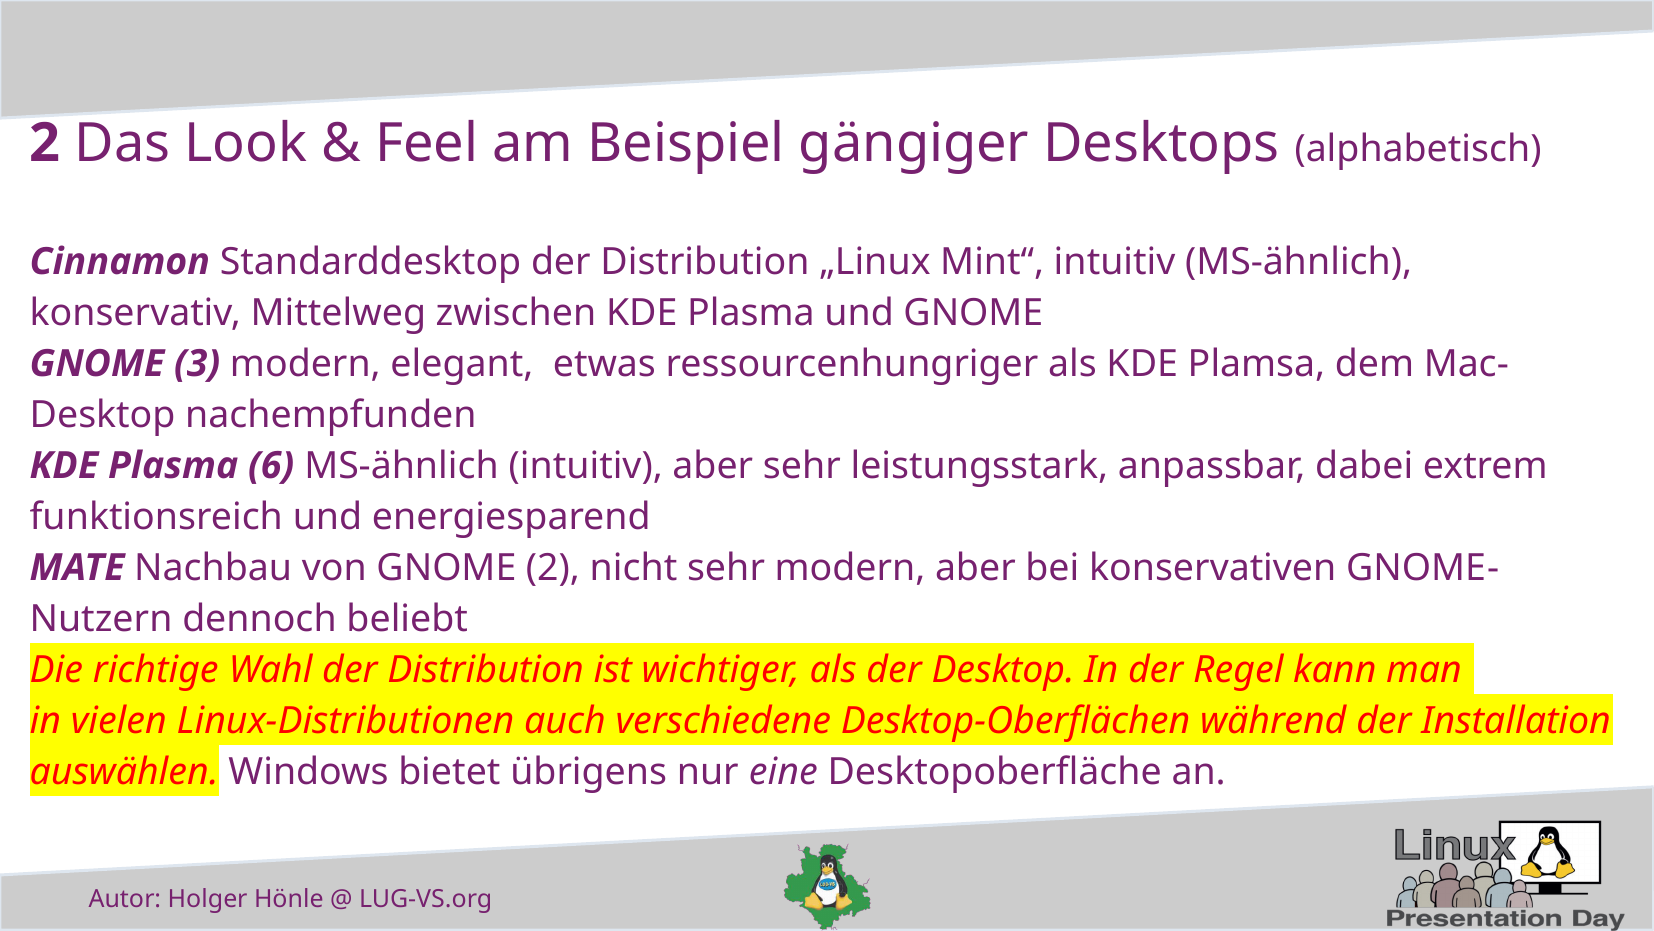

# 2 Das Look & Feel am Beispiel gängiger Desktops (alphabetisch)
Cinnamon Standarddesktop der Distribution „Linux Mint“, intuitiv (MS-ähnlich), konservativ, Mittelweg zwischen KDE Plasma und GNOME
GNOME (3) modern, elegant, etwas ressourcenhungriger als KDE Plamsa, dem Mac-Desktop nachempfunden
KDE Plasma (6) MS-ähnlich (intuitiv), aber sehr leistungsstark, anpassbar, dabei extrem funktionsreich und energiesparend
MATE Nachbau von GNOME (2), nicht sehr modern, aber bei konservativen GNOME-Nutzern dennoch beliebt
Die richtige Wahl der Distribution ist wichtiger, als der Desktop. In der Regel kann man
in vielen Linux-Distributionen auch verschiedene Desktop-Oberflächen während der Installation auswählen. Windows bietet übrigens nur eine Desktopoberfläche an.
Autor: Holger Hönle @ LUG-VS.org